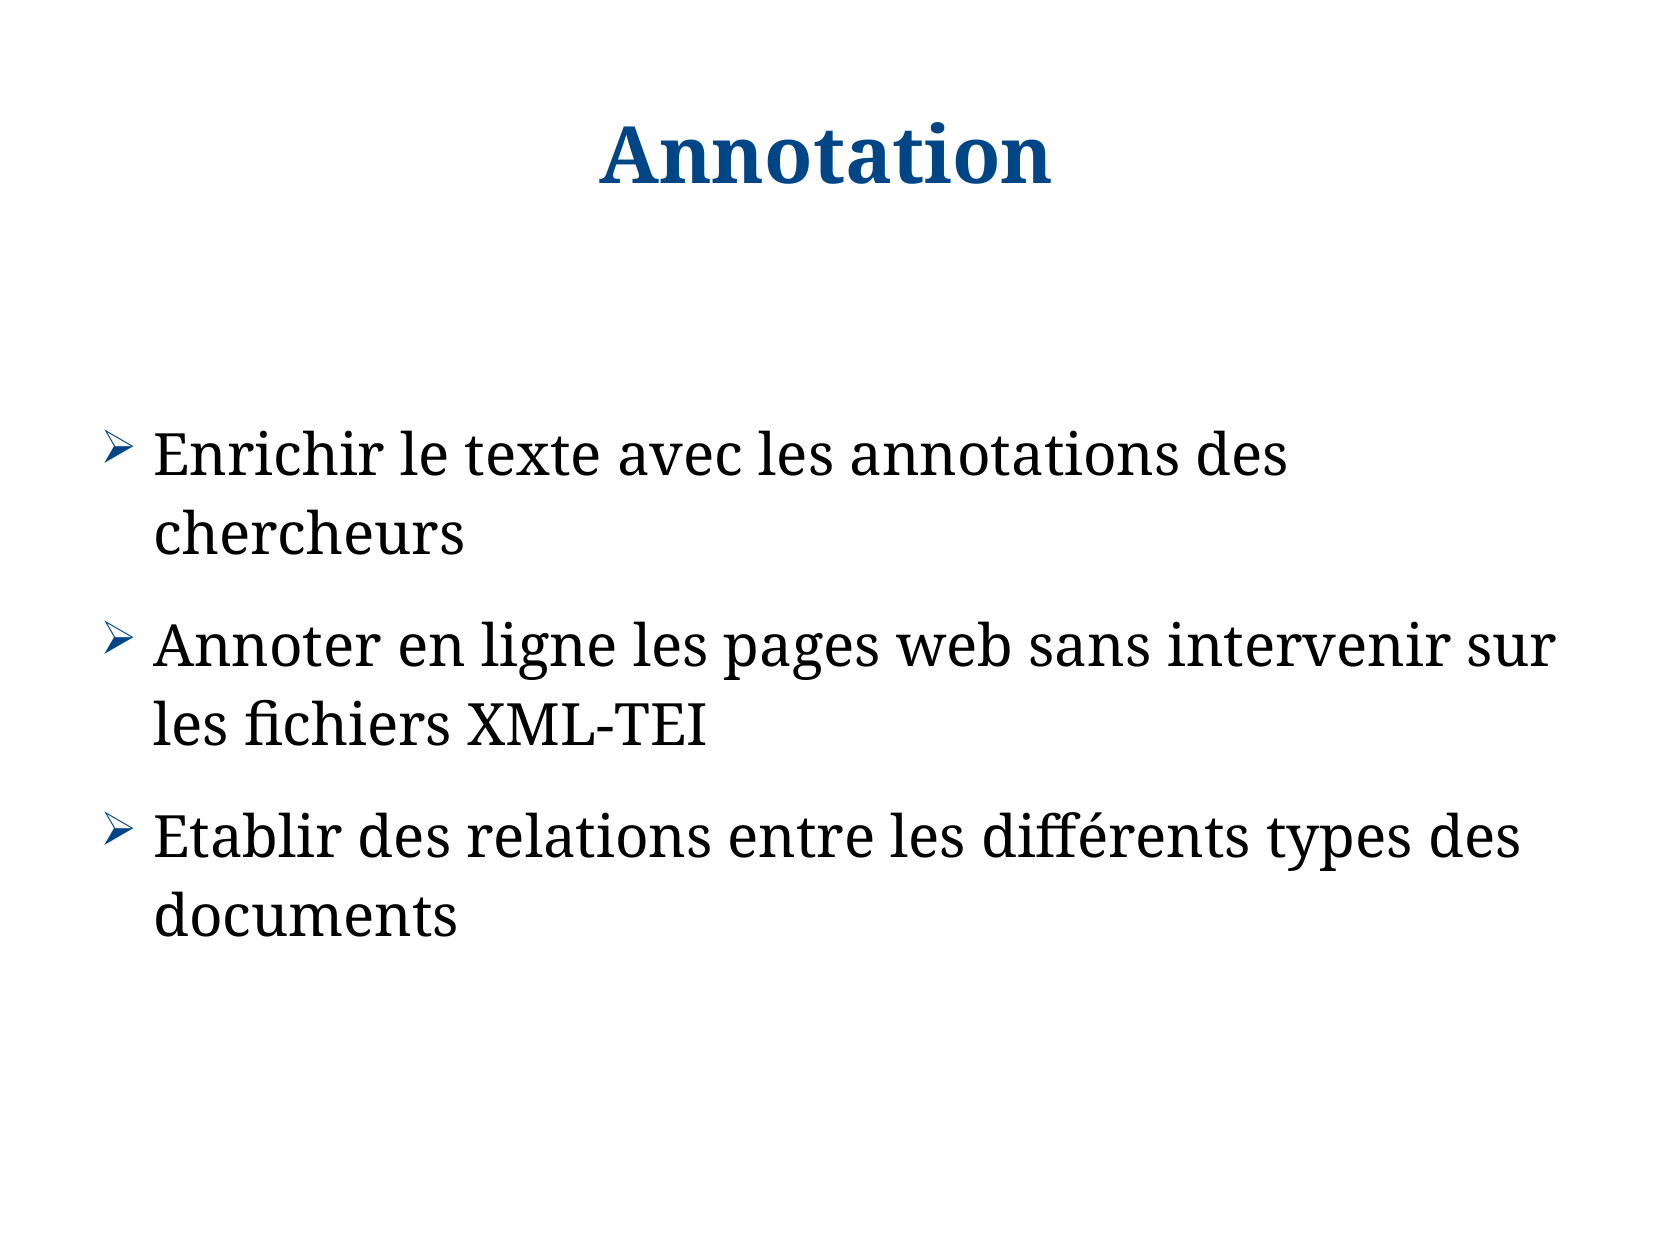

# Annotation
Enrichir le texte avec les annotations des chercheurs
Annoter en ligne les pages web sans intervenir sur les fichiers XML-TEI
Etablir des relations entre les différents types des documents